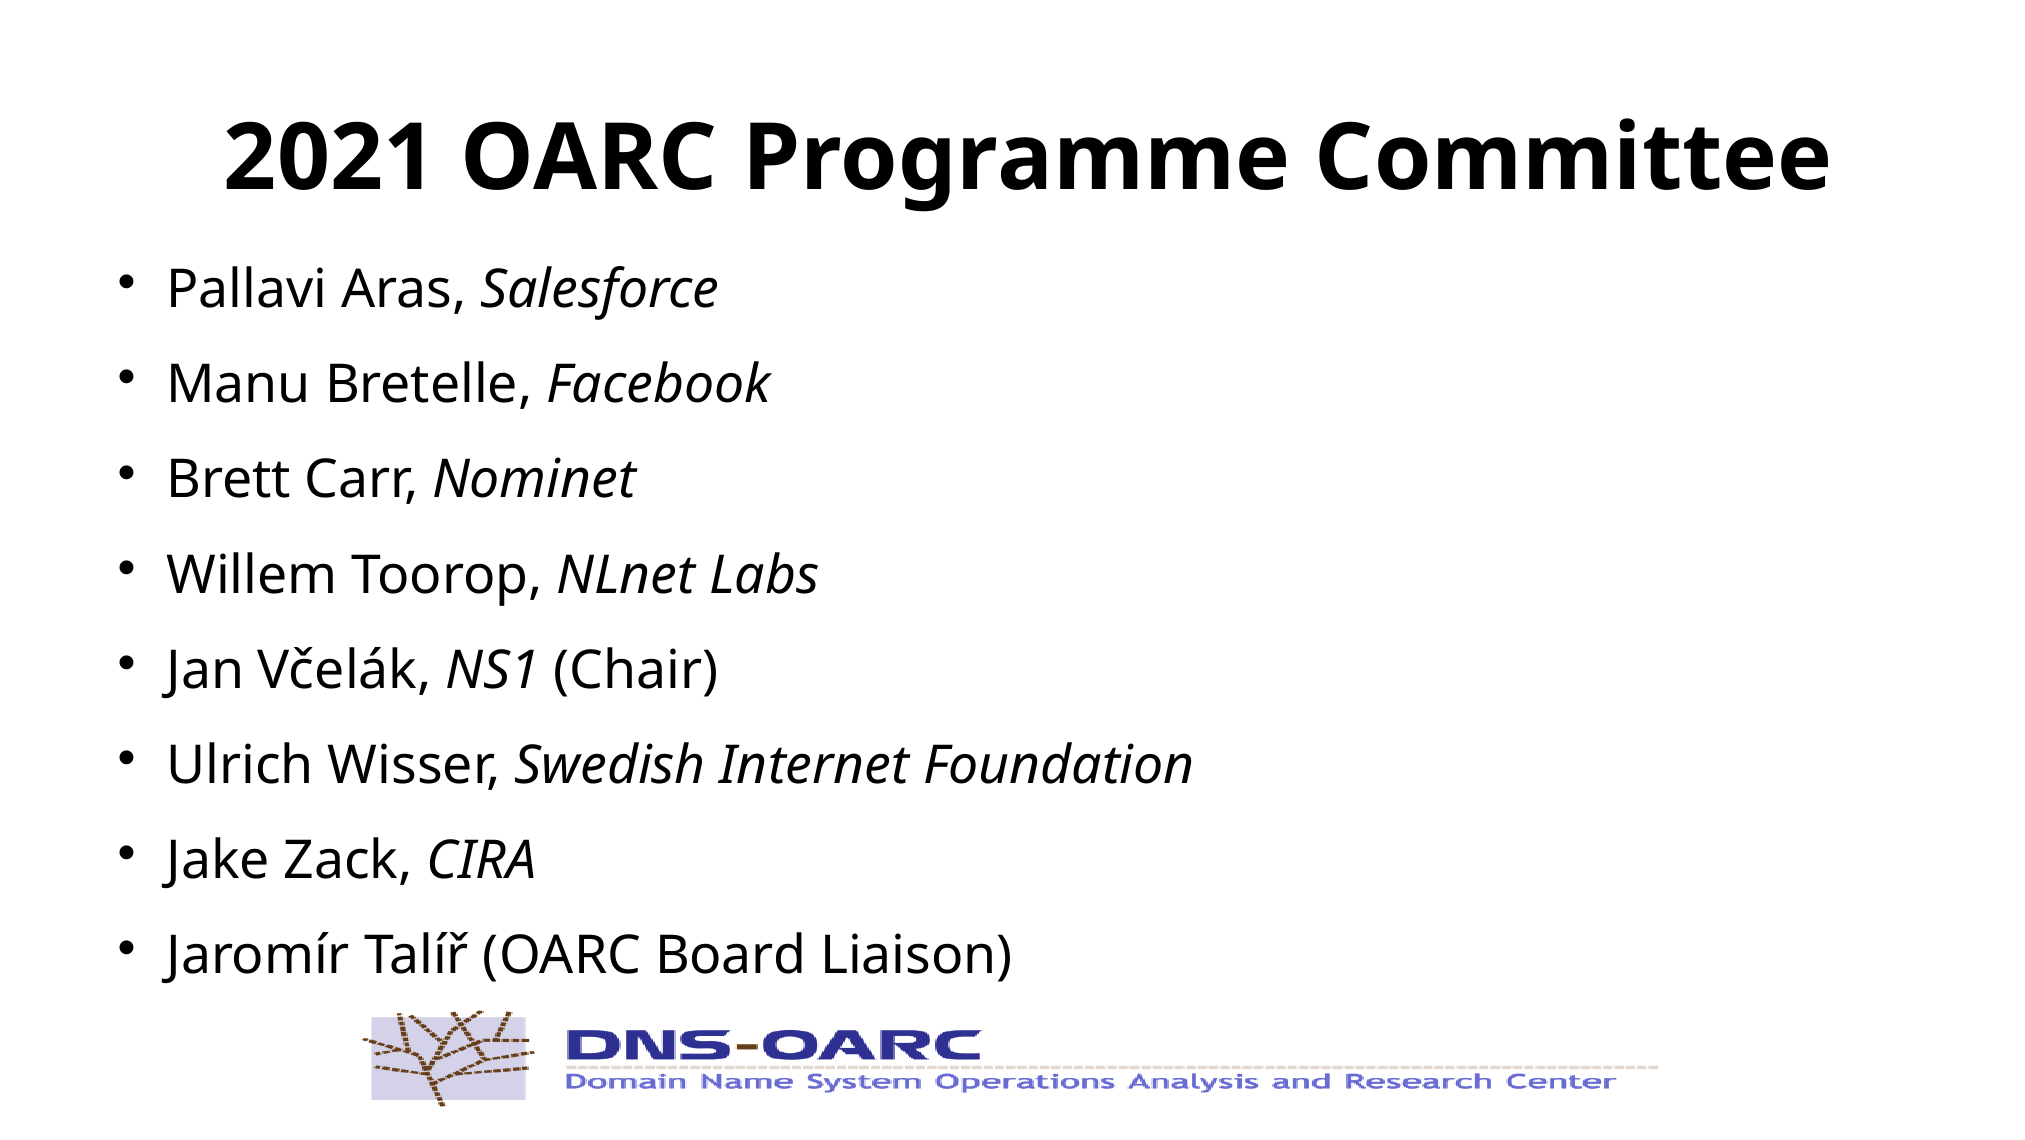

2021 OARC Programme Committee
# Pallavi Aras, Salesforce
Manu Bretelle, Facebook
Brett Carr, Nominet
Willem Toorop, NLnet Labs
Jan Včelák, NS1 (Chair)
Ulrich Wisser, Swedish Internet Foundation
Jake Zack, CIRA
Jaromír Talíř (OARC Board Liaison)